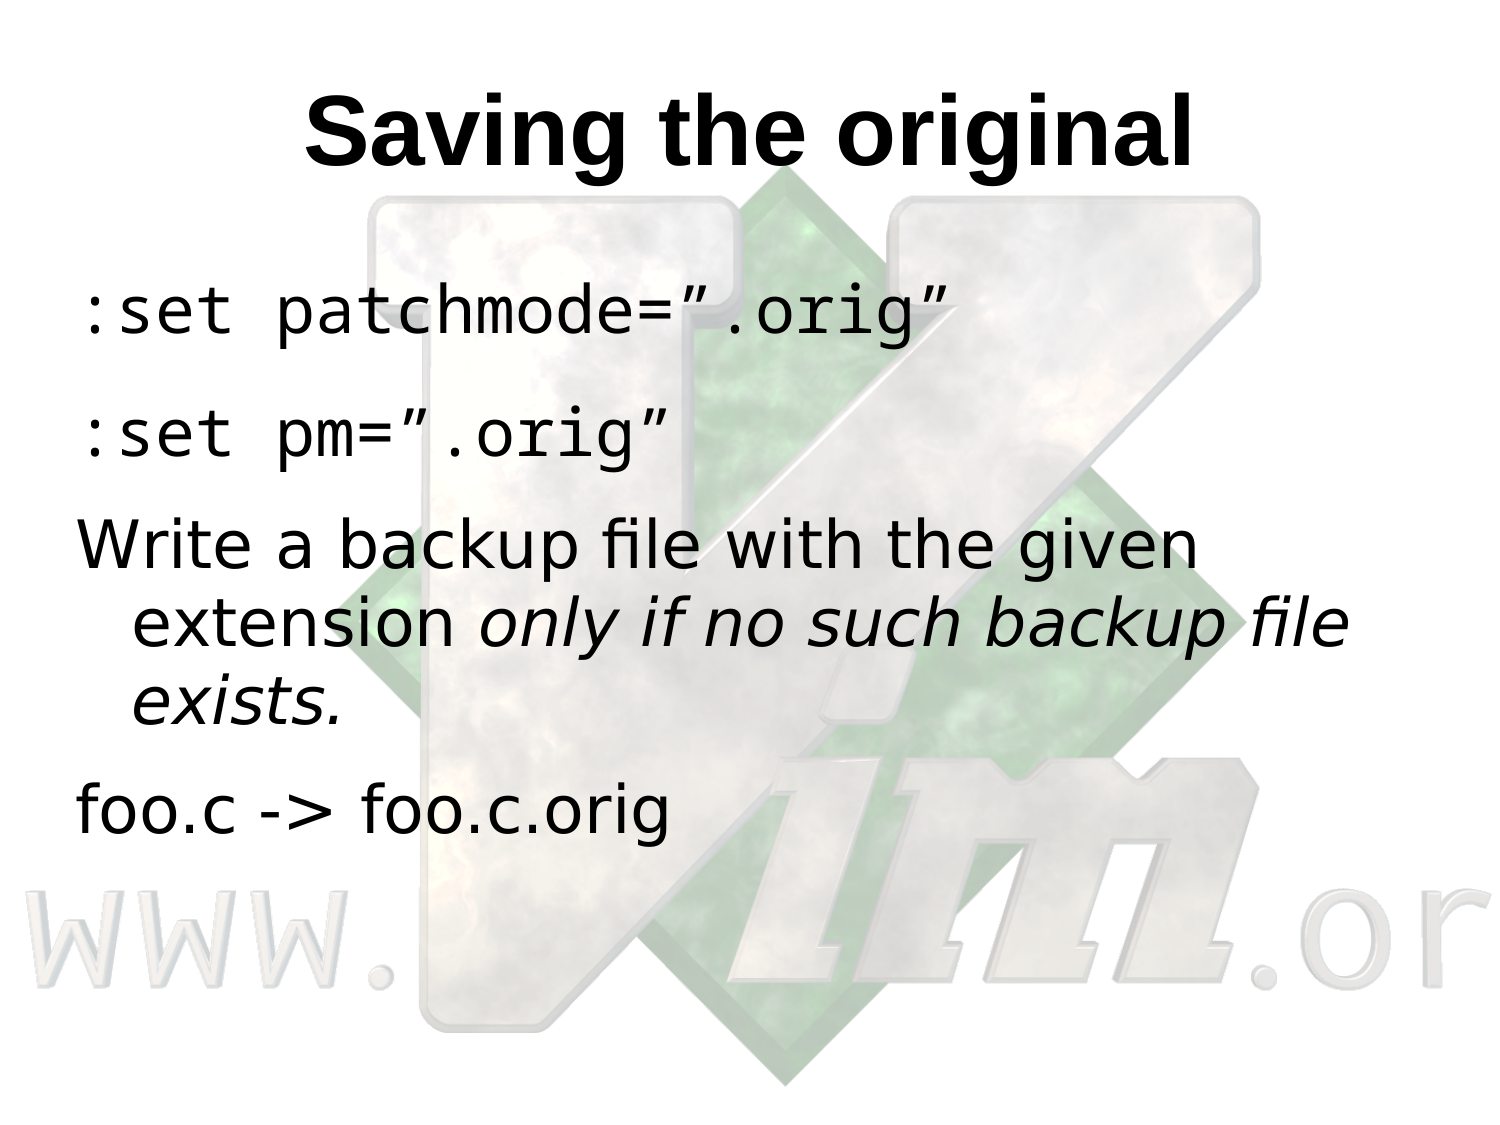

# Saving the original
:set patchmode=”.orig”
:set pm=”.orig”
Write a backup file with the given extension only if no such backup file exists.
foo.c -> foo.c.orig